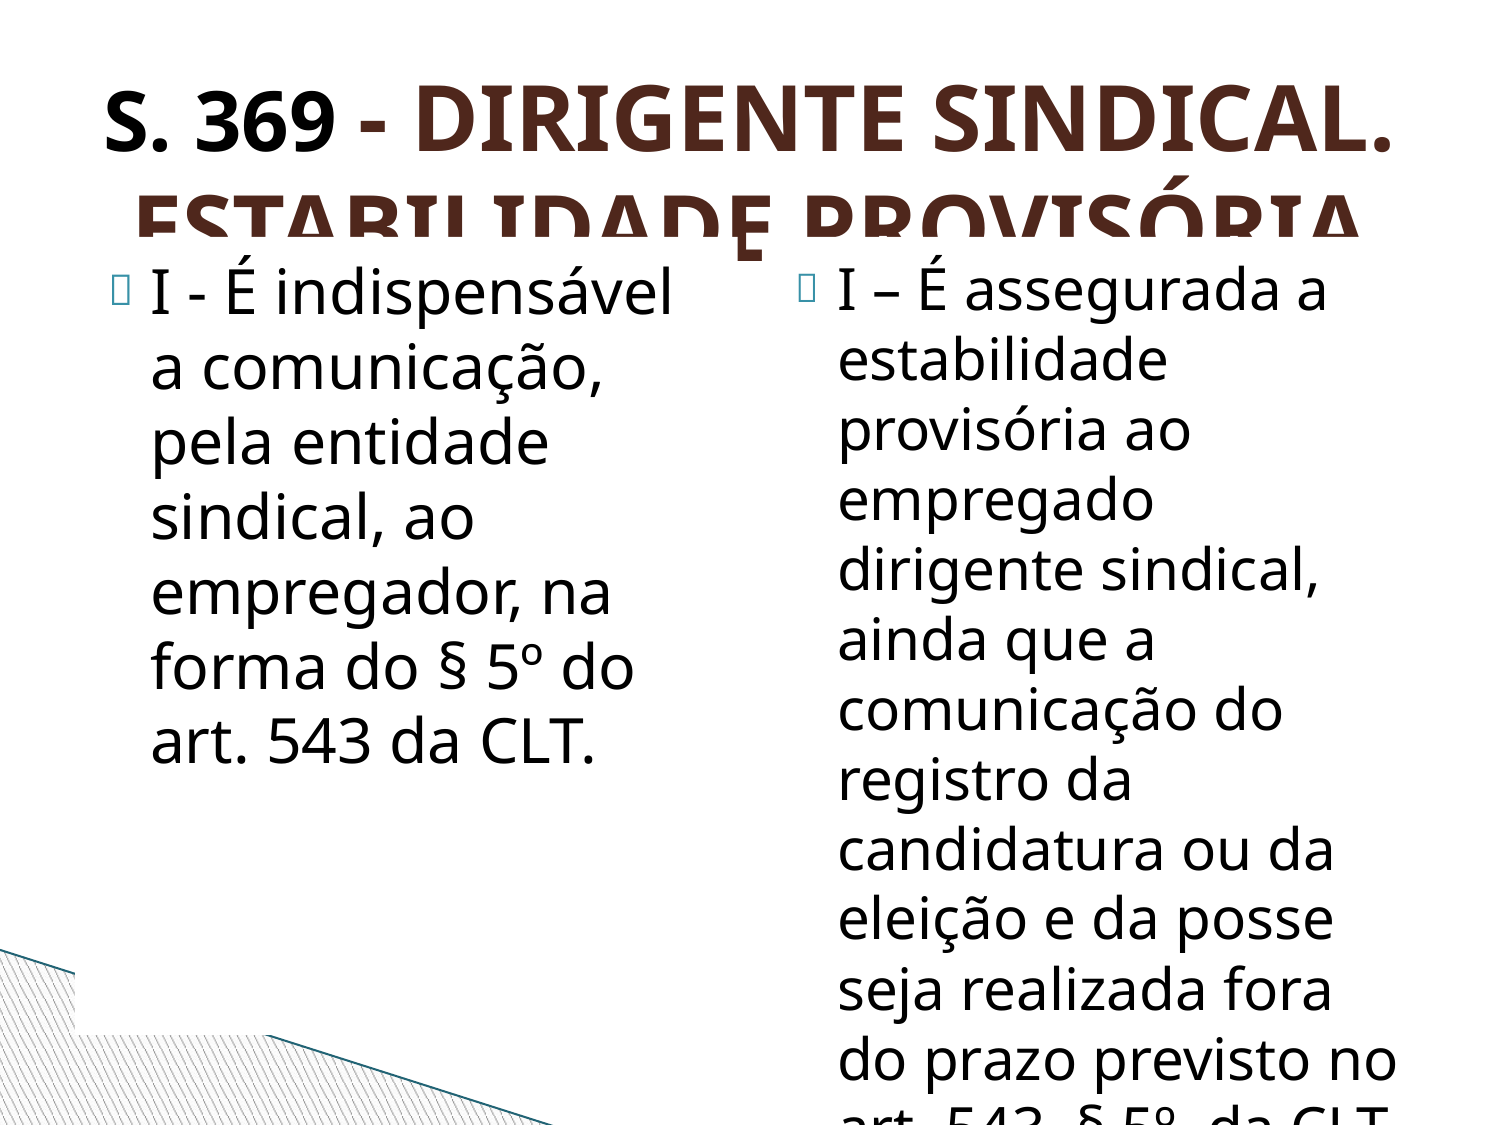

# S. 369 - DIRIGENTE SINDICAL. ESTABILIDADE PROVISÓRIA
I ‐ É indispensável a comunicação, pela entidade sindical, ao empregador, na forma do § 5º do art. 543 da CLT.
I – É assegurada a estabilidade provisória ao empregado dirigente sindical, ainda que a comunicação do registro da candidatura ou da eleição e da posse seja realizada fora do prazo previsto no art. 543, § 5º, da CLT, desde que a ciência ao empregador, por qualquer meio, ocorra na vigência do contrato de trabalho.